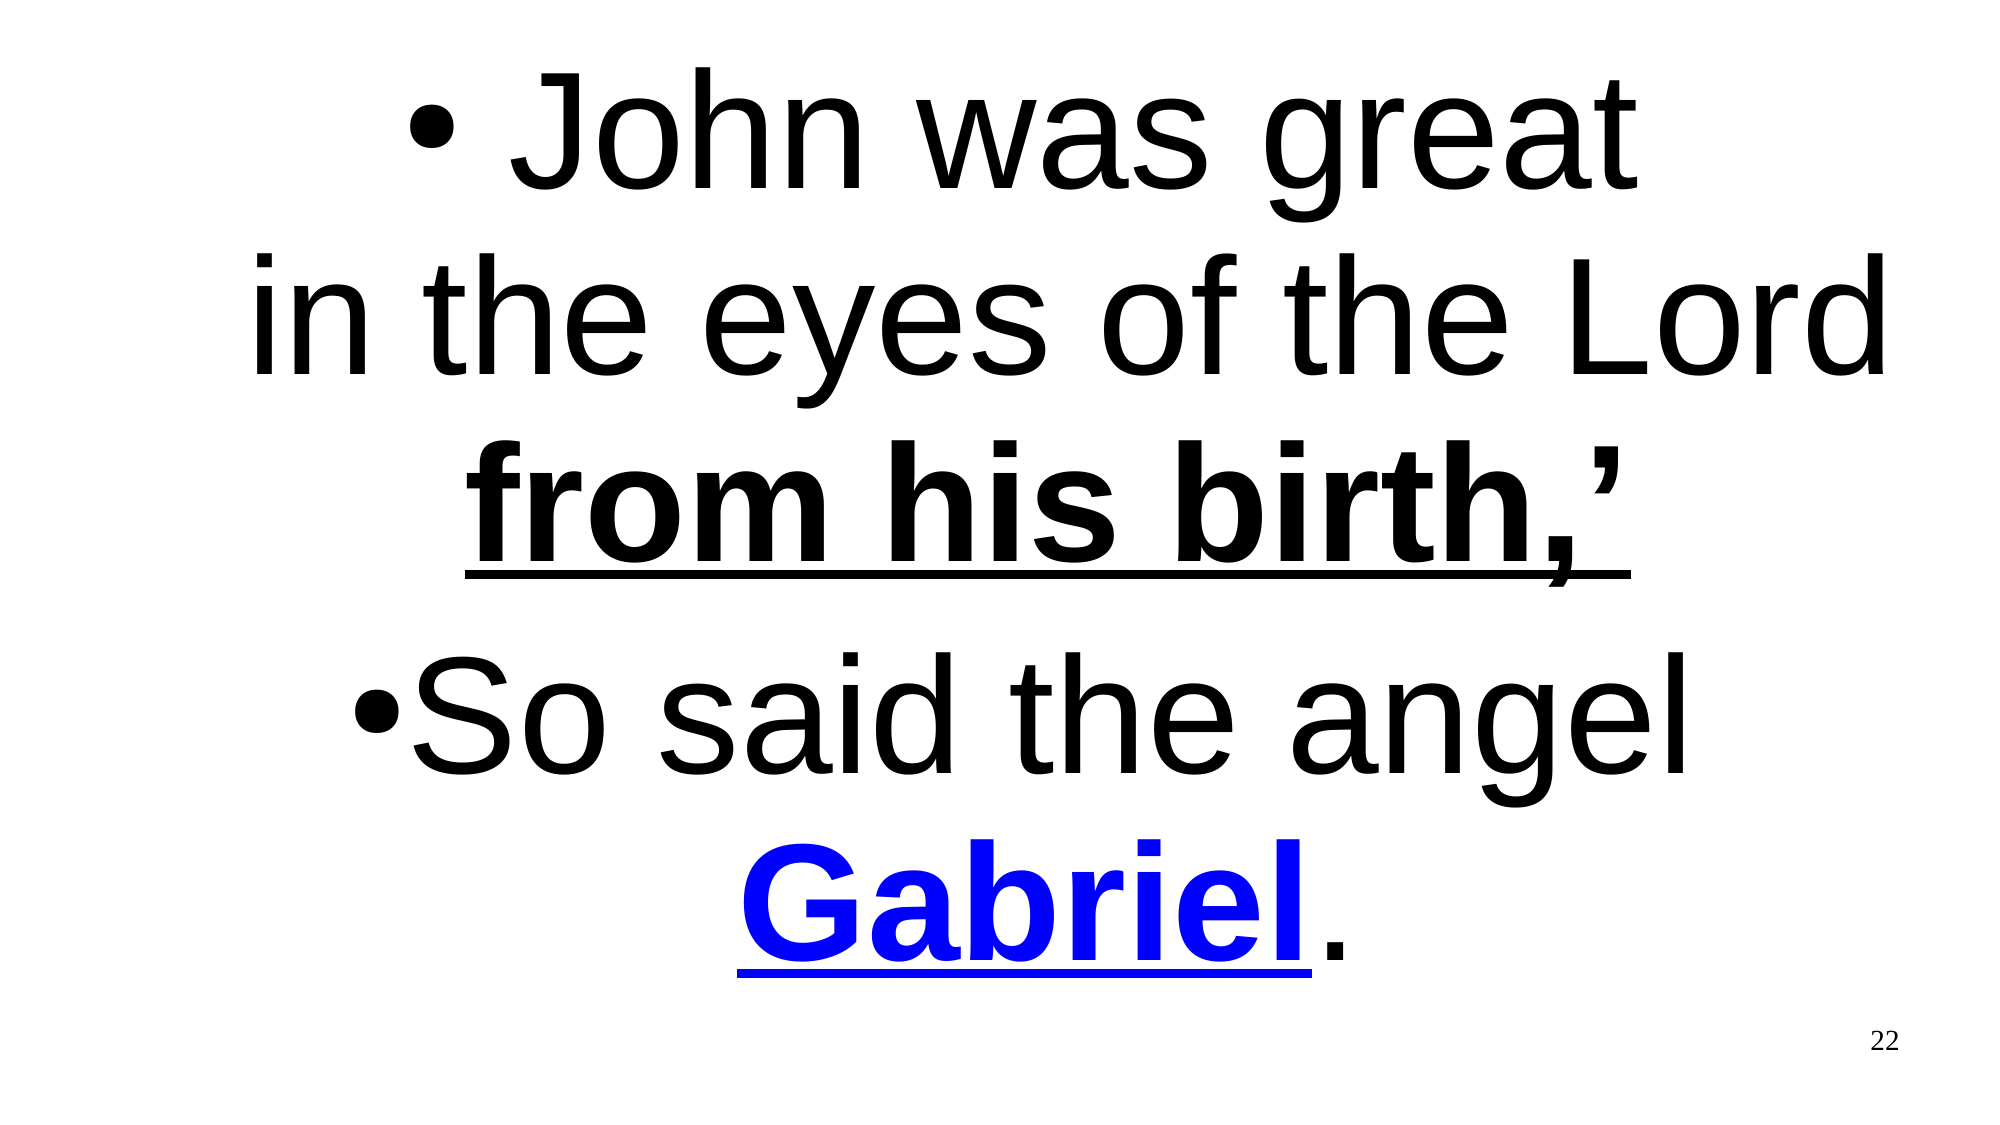

# John was great in the eyes of the Lord from his birth,’
So said the angel Gabriel.
22